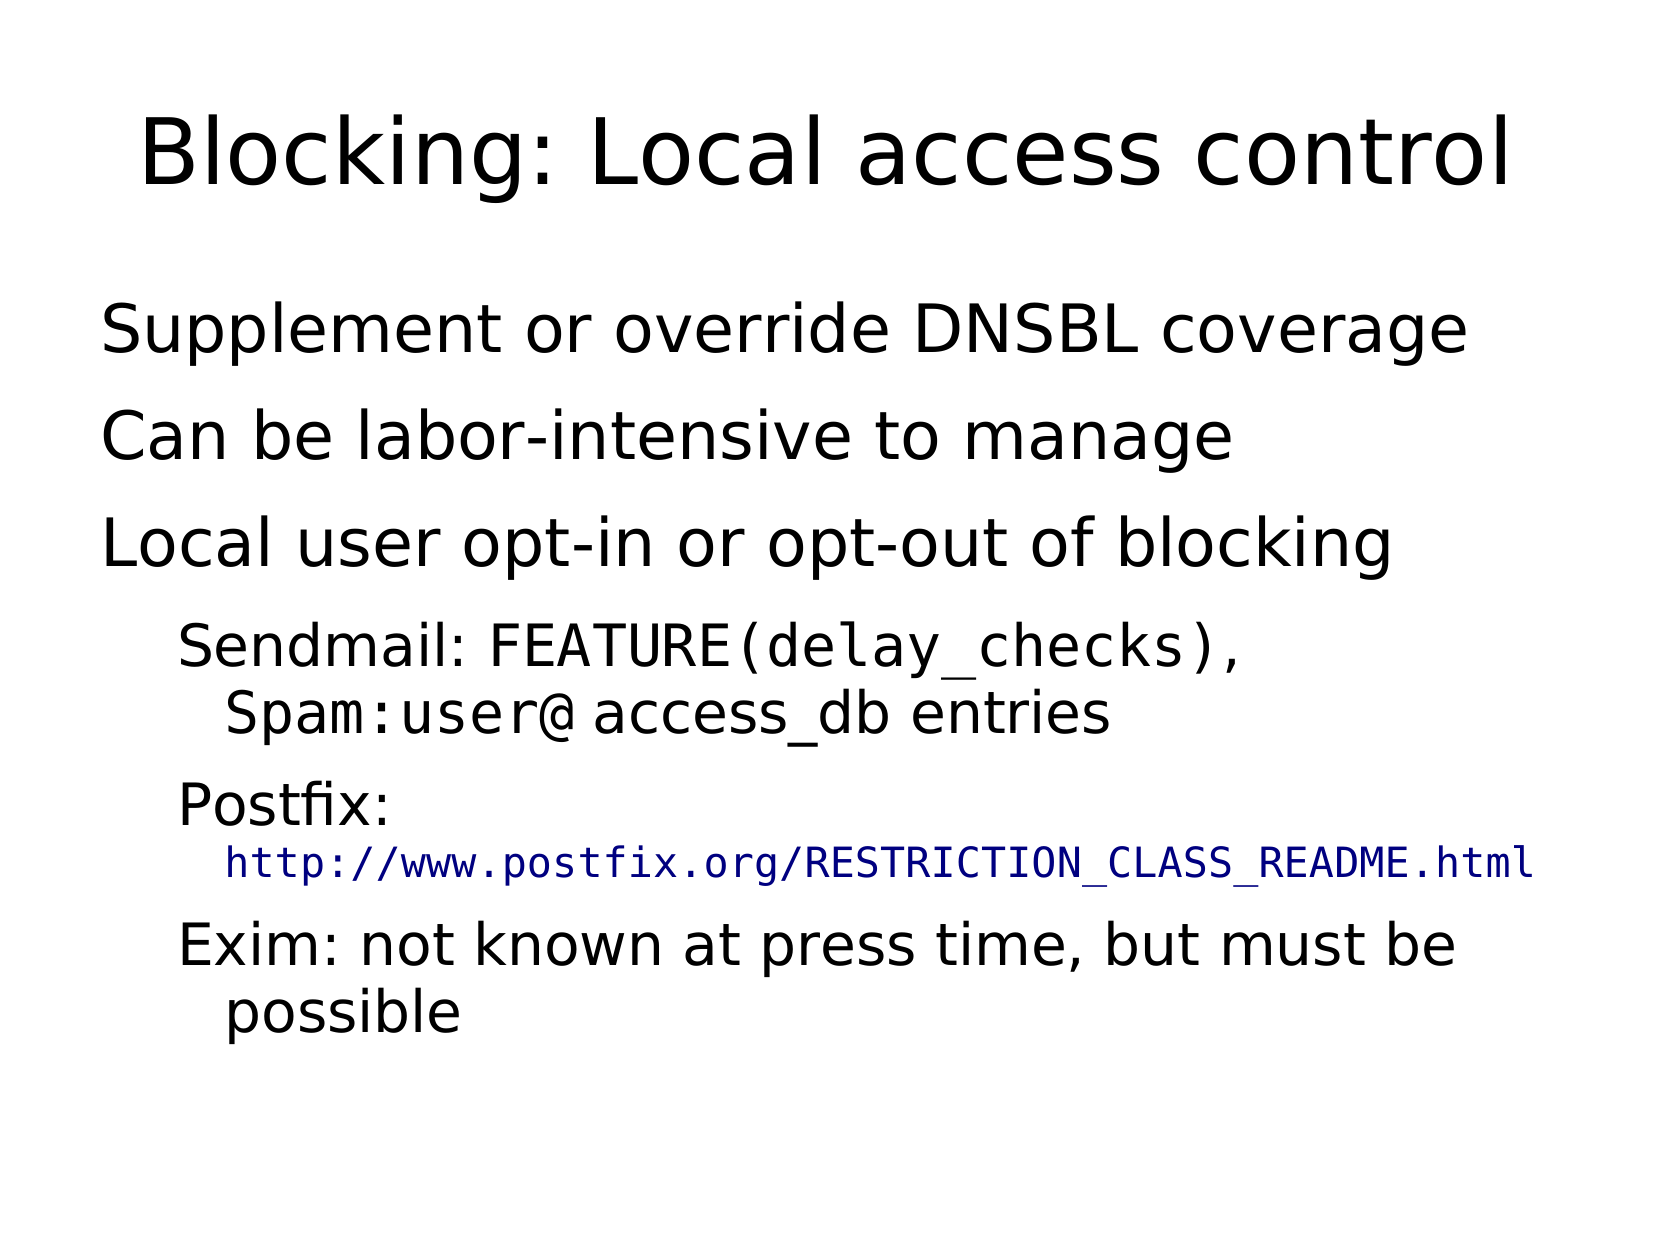

# Blocking: Local access control
Supplement or override DNSBL coverage
Can be labor-intensive to manage
Local user opt-in or opt-out of blocking
Sendmail: FEATURE(delay_checks), Spam:user@ access_db entries
Postfix: http://www.postfix.org/RESTRICTION_CLASS_README.html
Exim: not known at press time, but must be possible